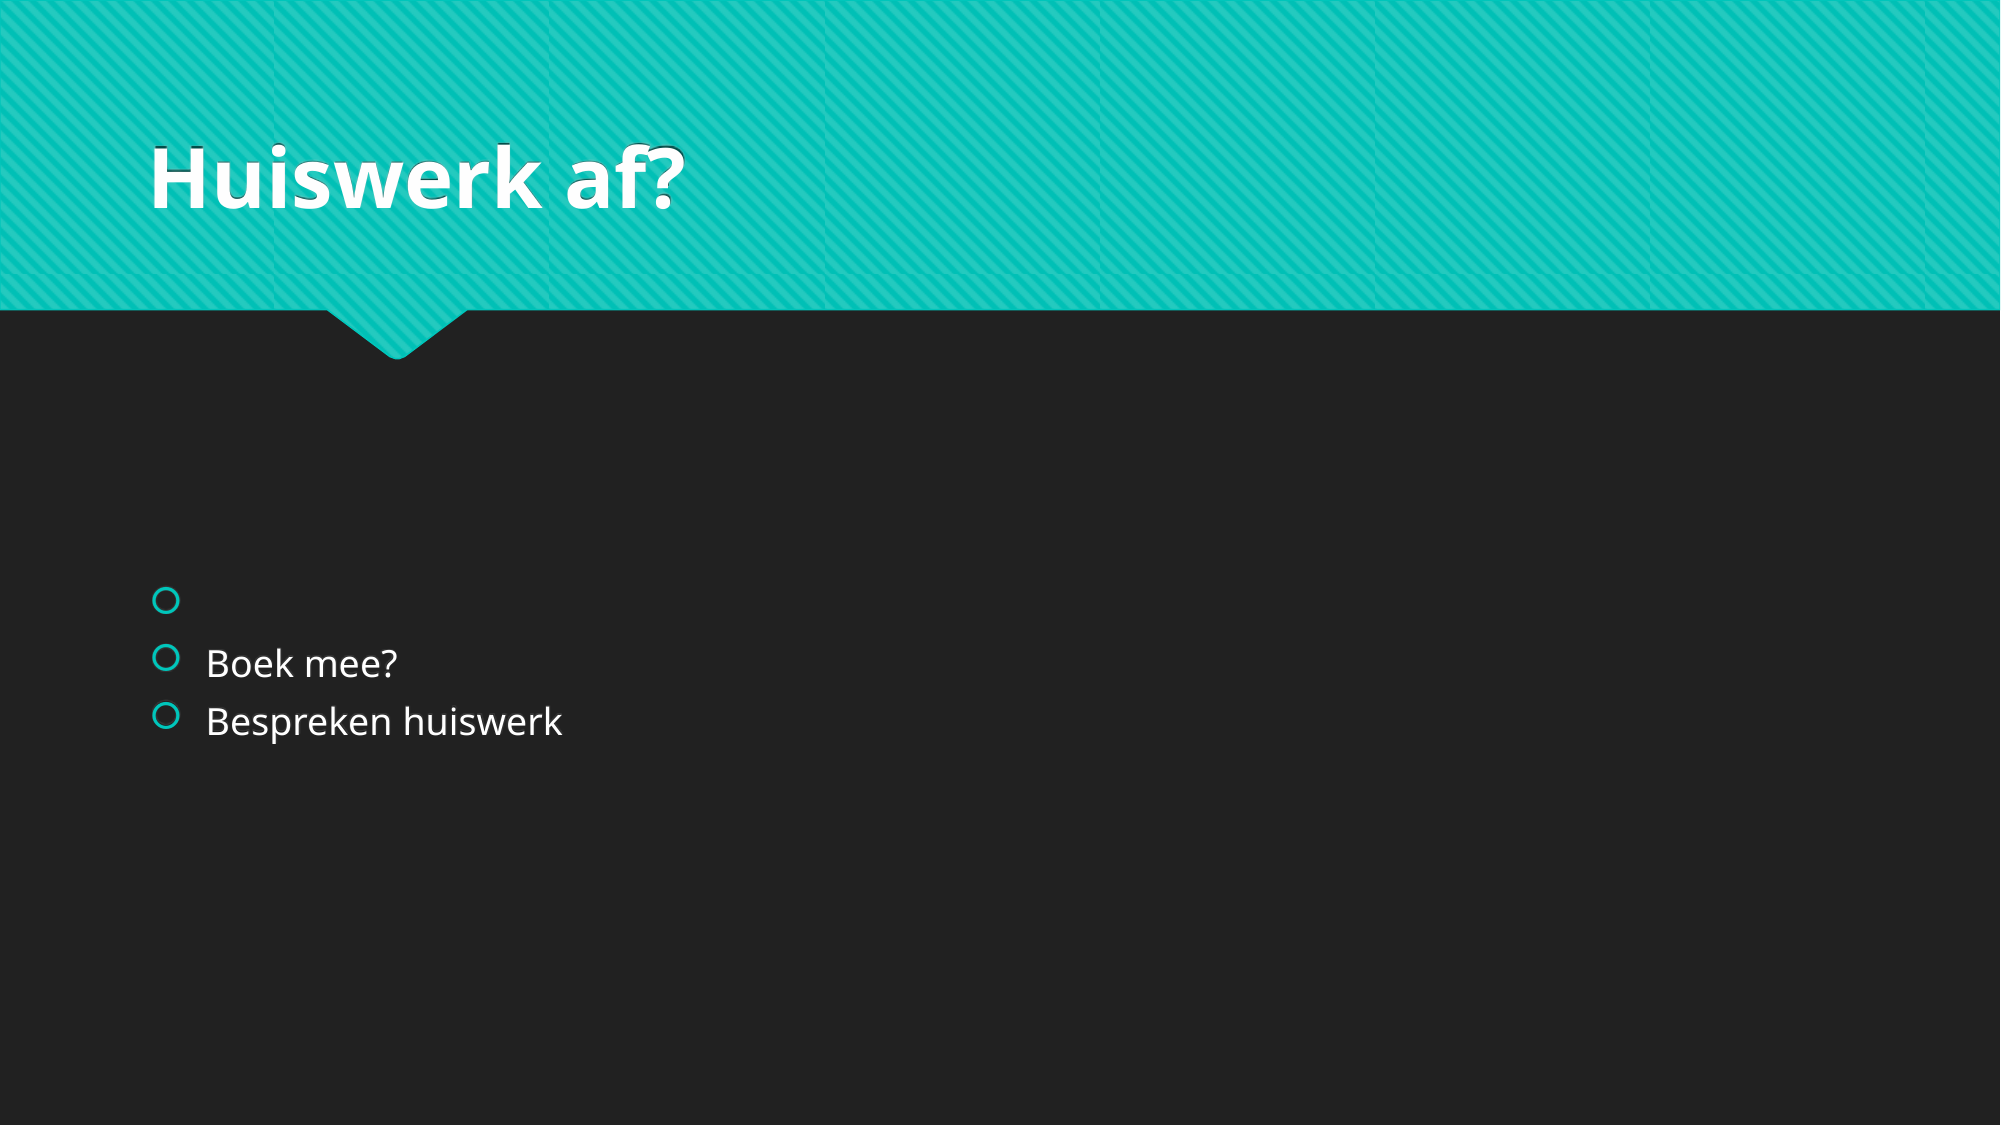

# Huiswerk af?
Boek mee?
Bespreken huiswerk